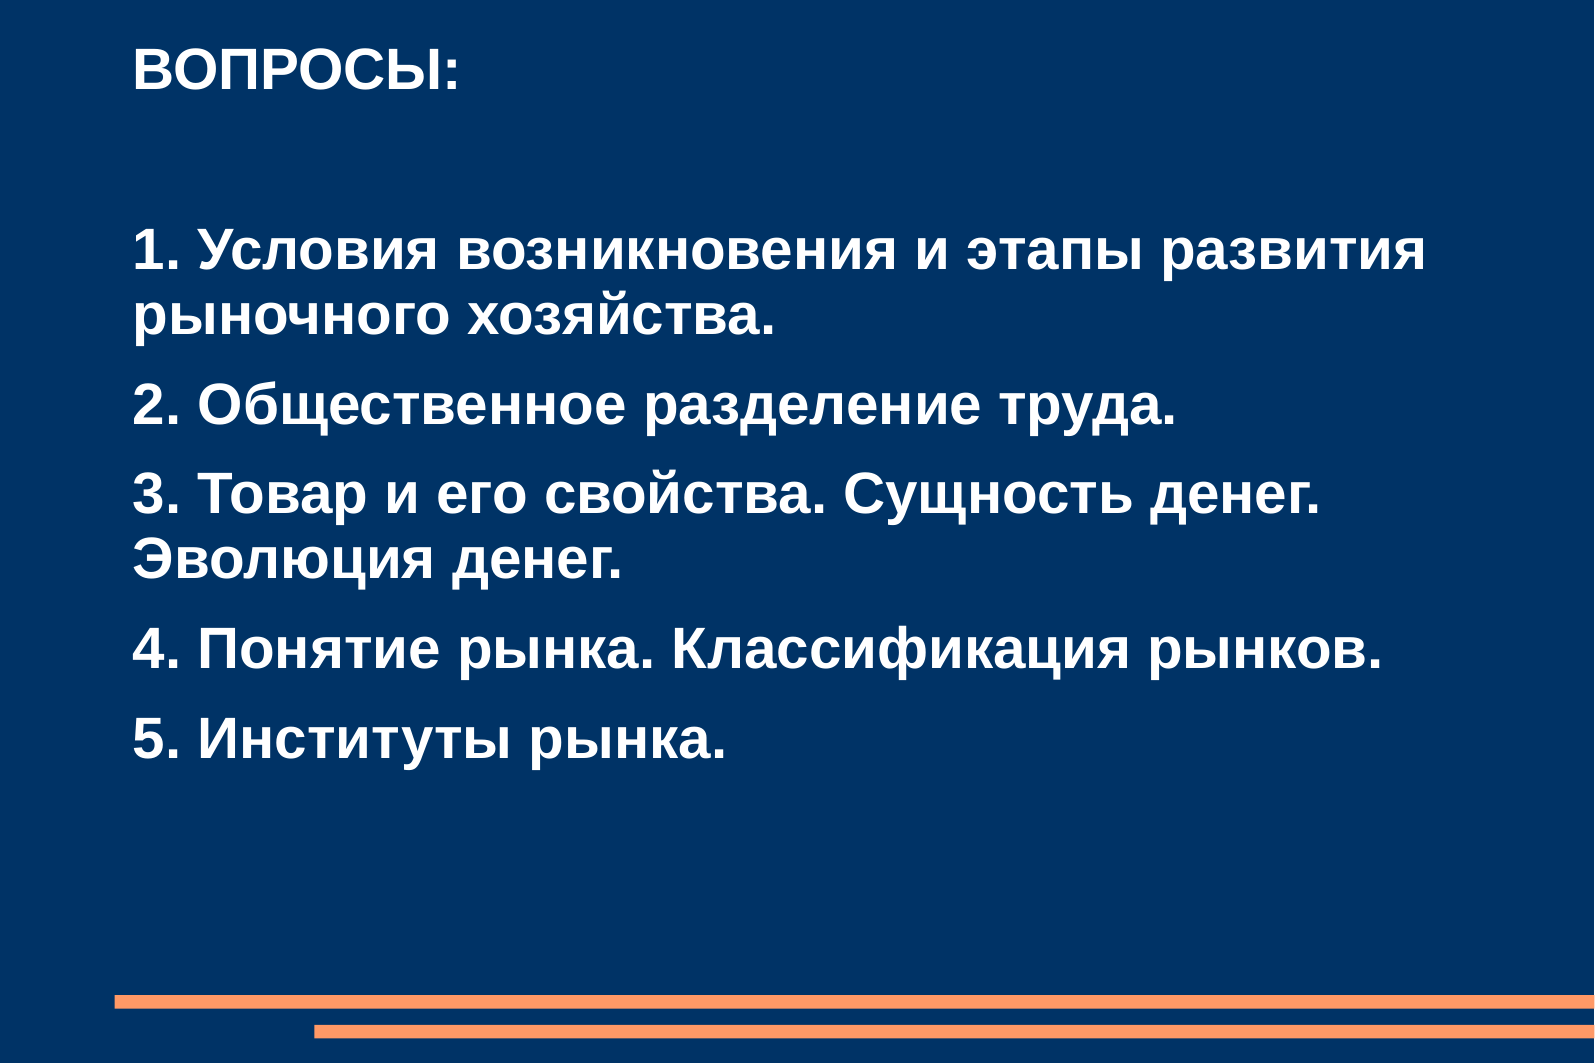

ВОПРОСЫ:
1. Условия возникновения и этапы развития рыночного хозяйства.
2. Общественное разделение труда.
3. Товар и его свойства. Сущность денег. Эволюция денег.
4. Понятие рынка. Классификация рынков.
5. Институты рынка.